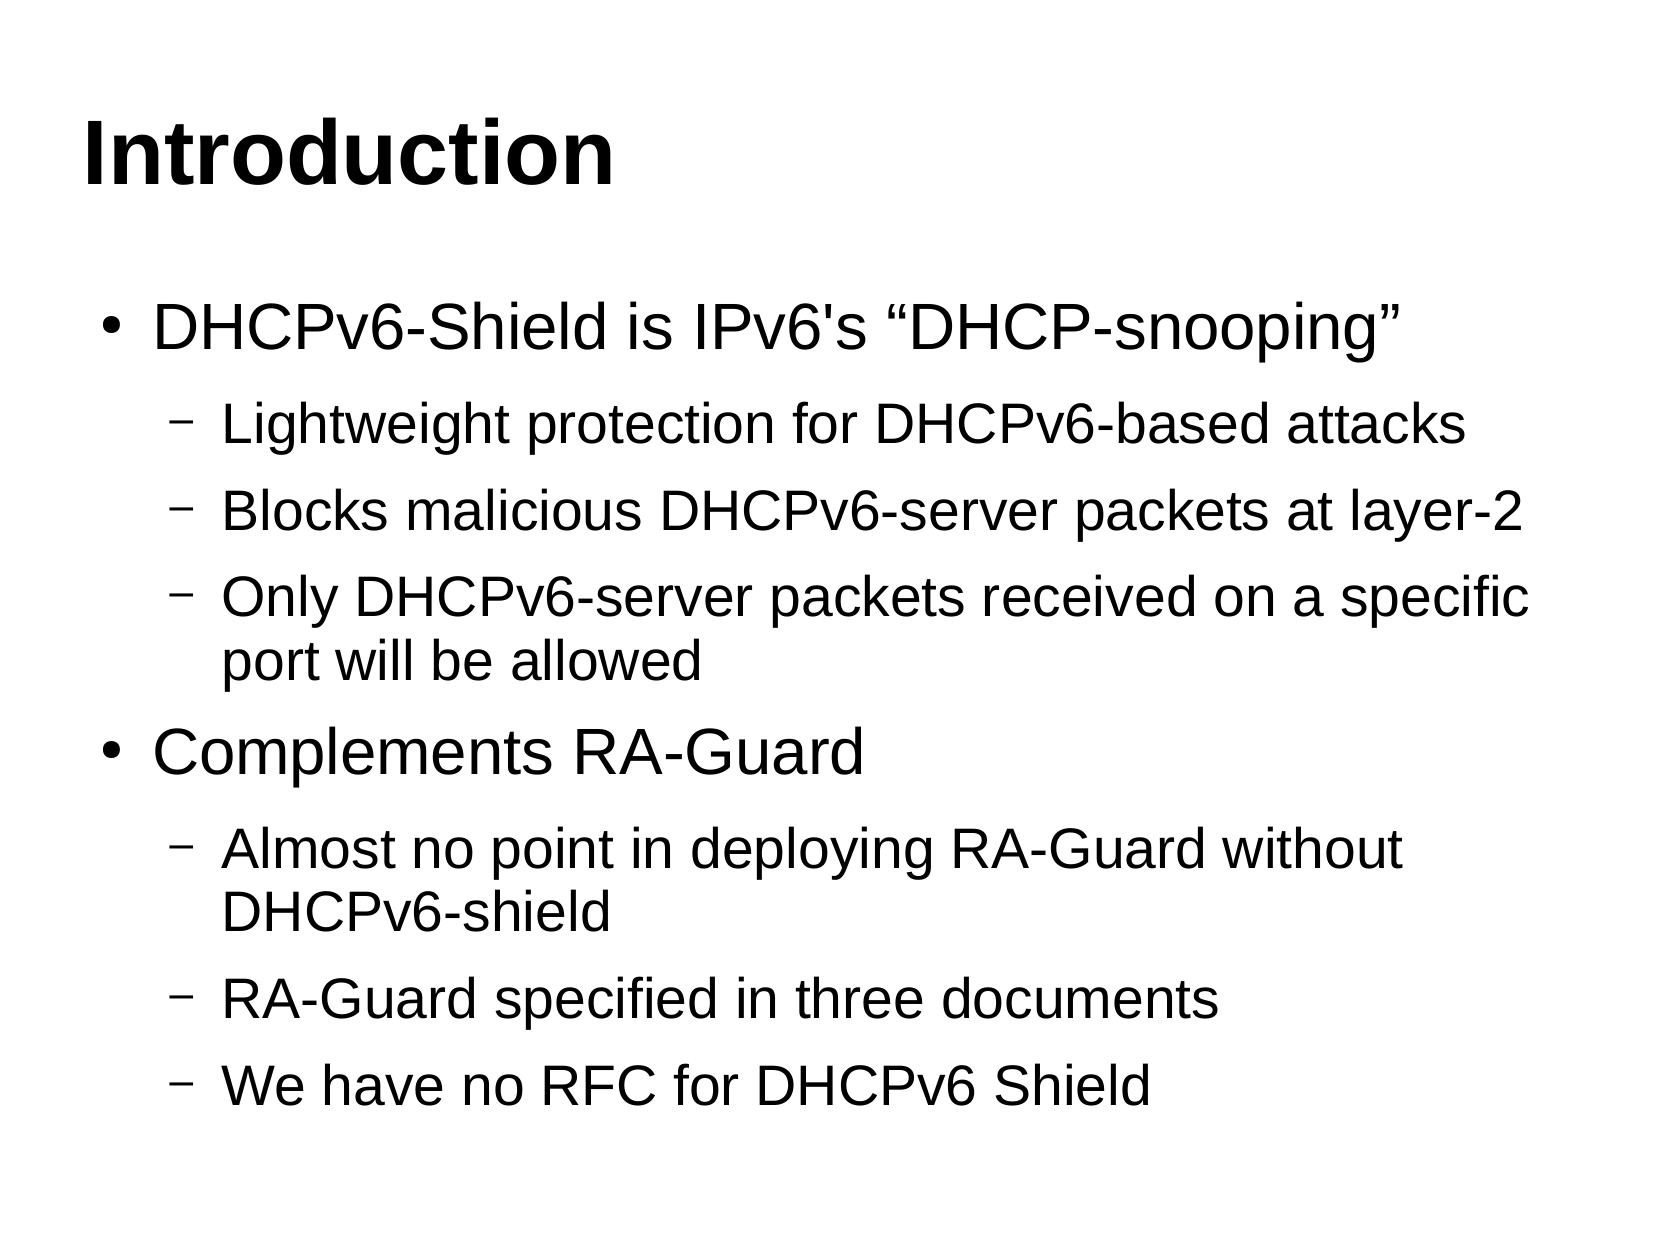

# Introduction
DHCPv6-Shield is IPv6's “DHCP-snooping”
Lightweight protection for DHCPv6-based attacks
Blocks malicious DHCPv6-server packets at layer-2
Only DHCPv6-server packets received on a specific port will be allowed
Complements RA-Guard
Almost no point in deploying RA-Guard without DHCPv6-shield
RA-Guard specified in three documents
We have no RFC for DHCPv6 Shield